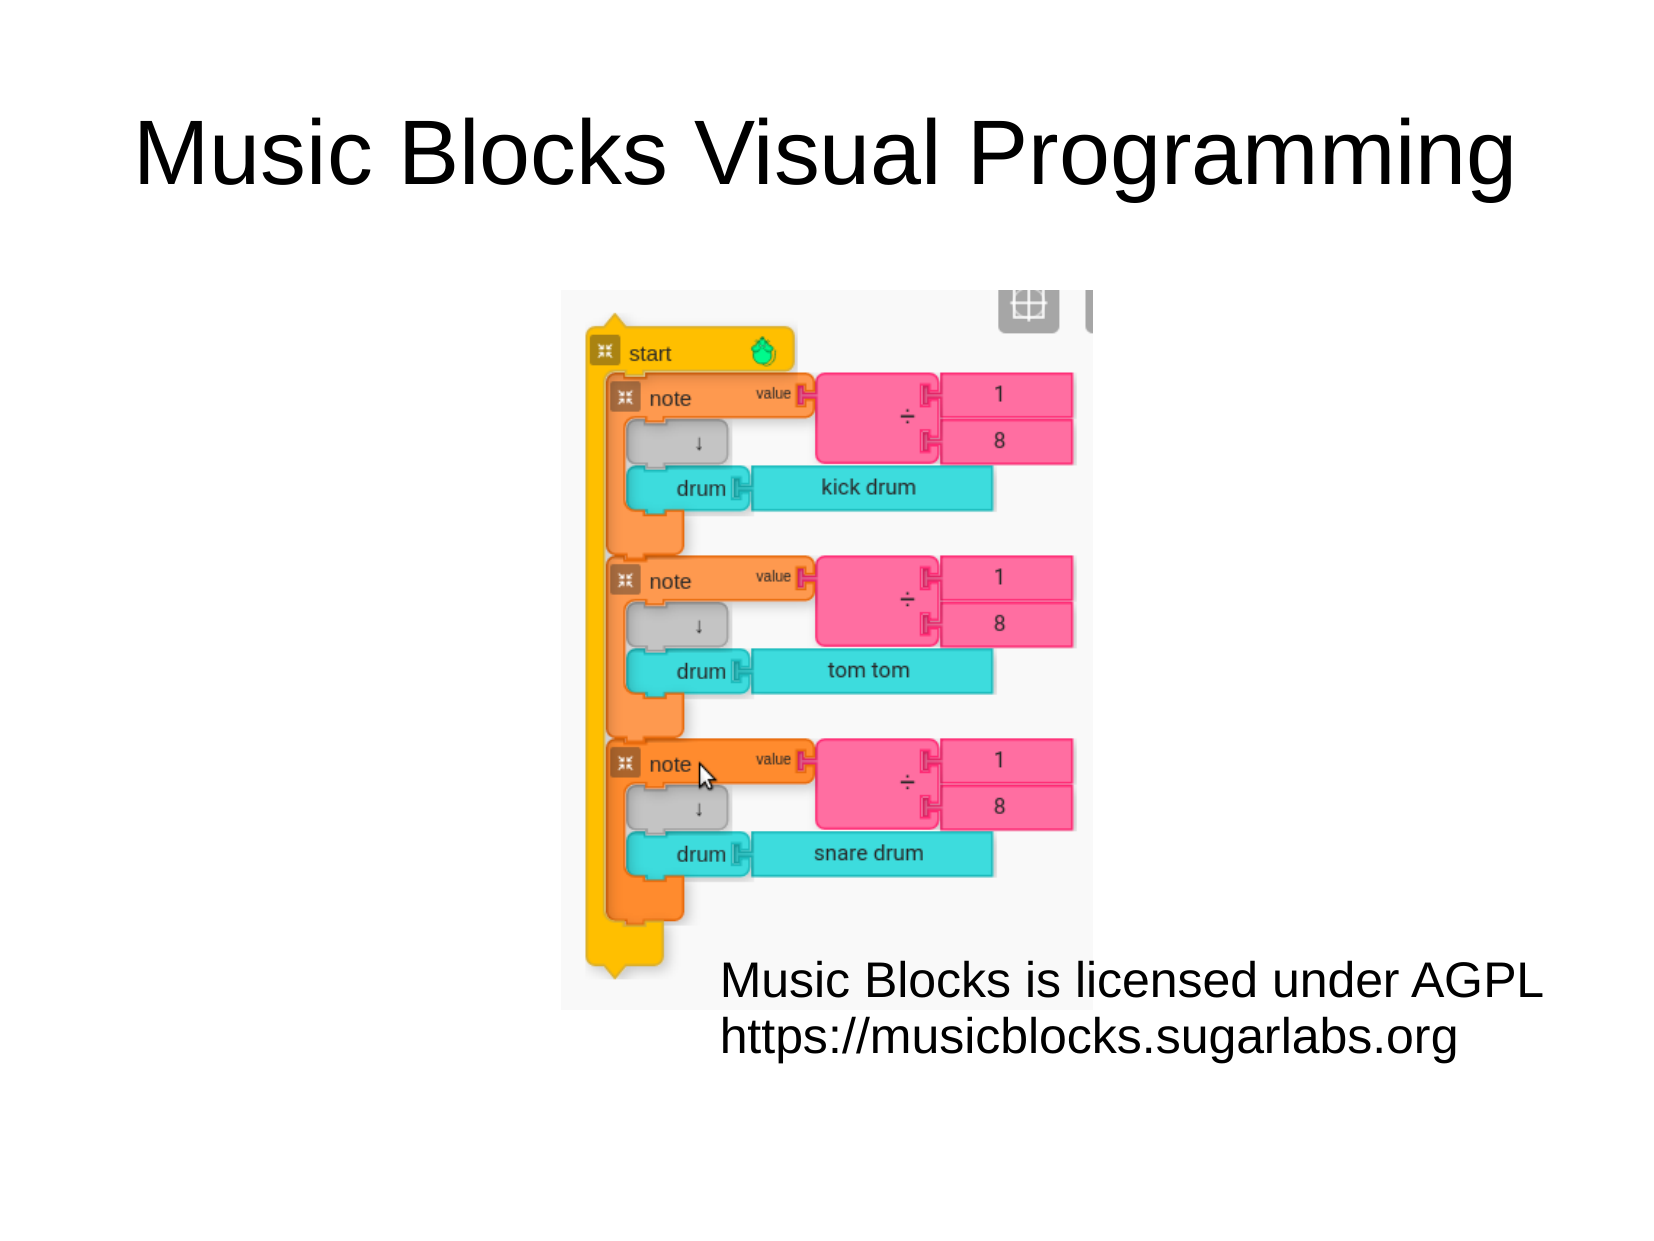

# Music Blocks Visual Programming
Music Blocks is licensed under AGPL https://musicblocks.sugarlabs.org